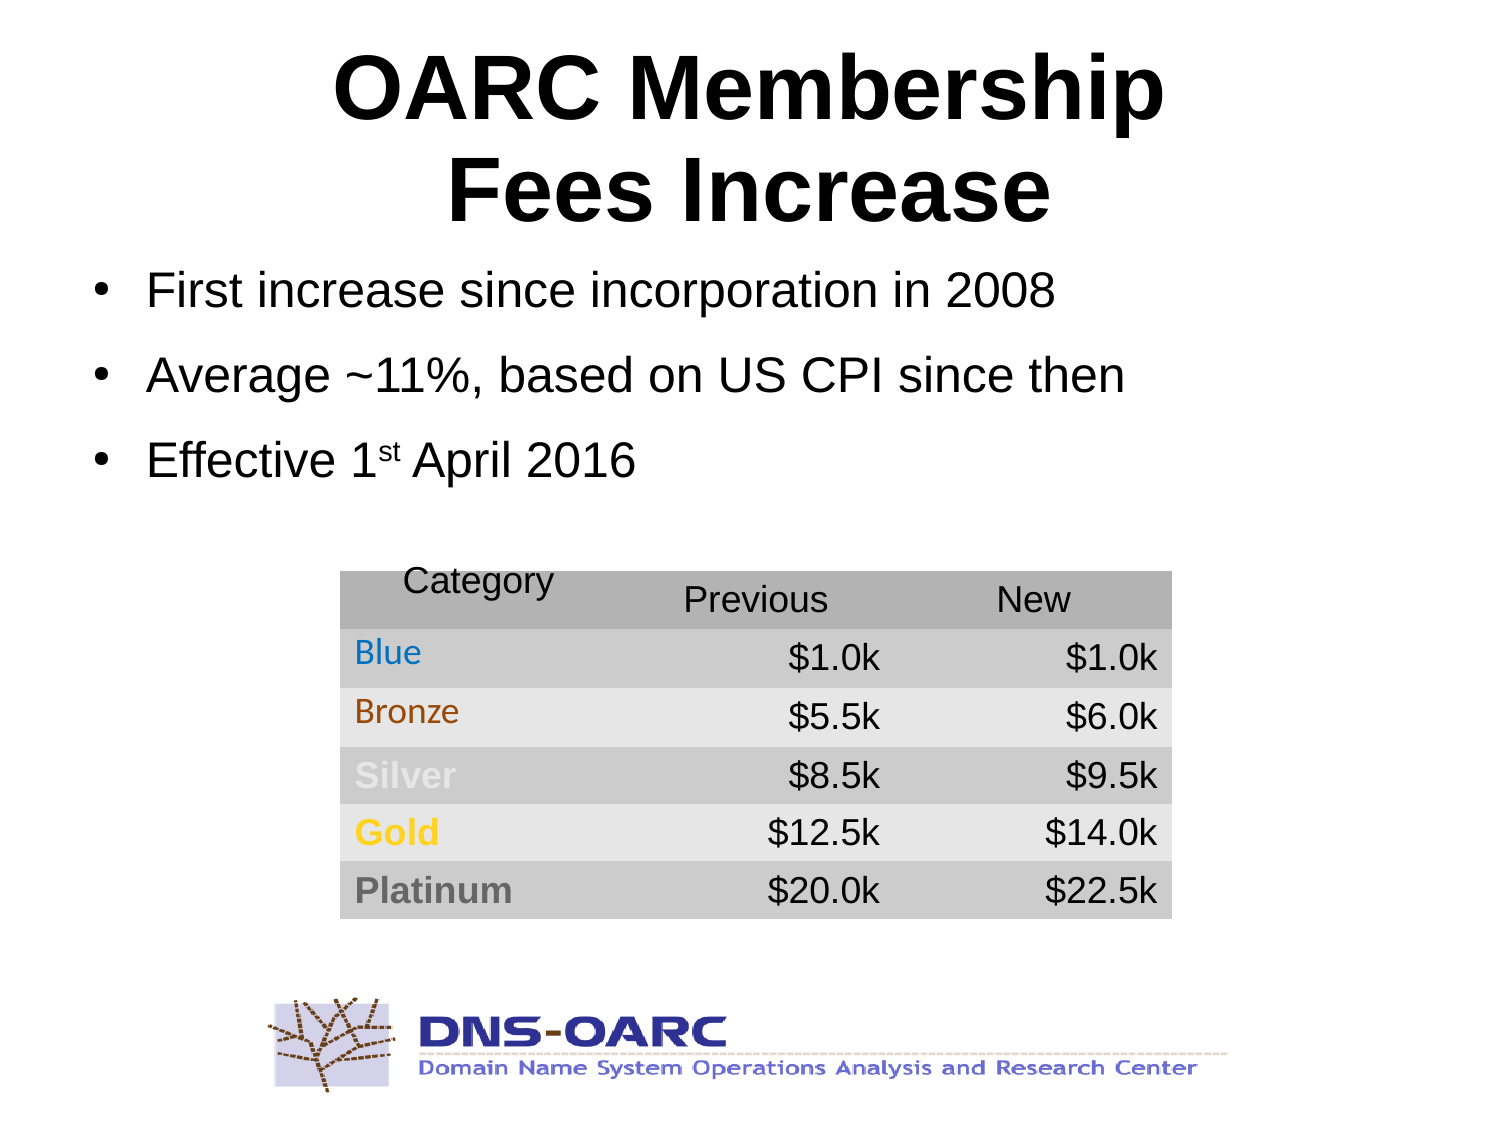

# OARC Membership Fees Increase
First increase since incorporation in 2008
Average ~11%, based on US CPI since then
Effective 1st April 2016
| Category | Previous | New |
| --- | --- | --- |
| Blue | $1.0k | $1.0k |
| Bronze | $5.5k | $6.0k |
| Silver | $8.5k | $9.5k |
| Gold | $12.5k | $14.0k |
| Platinum | $20.0k | $22.5k |